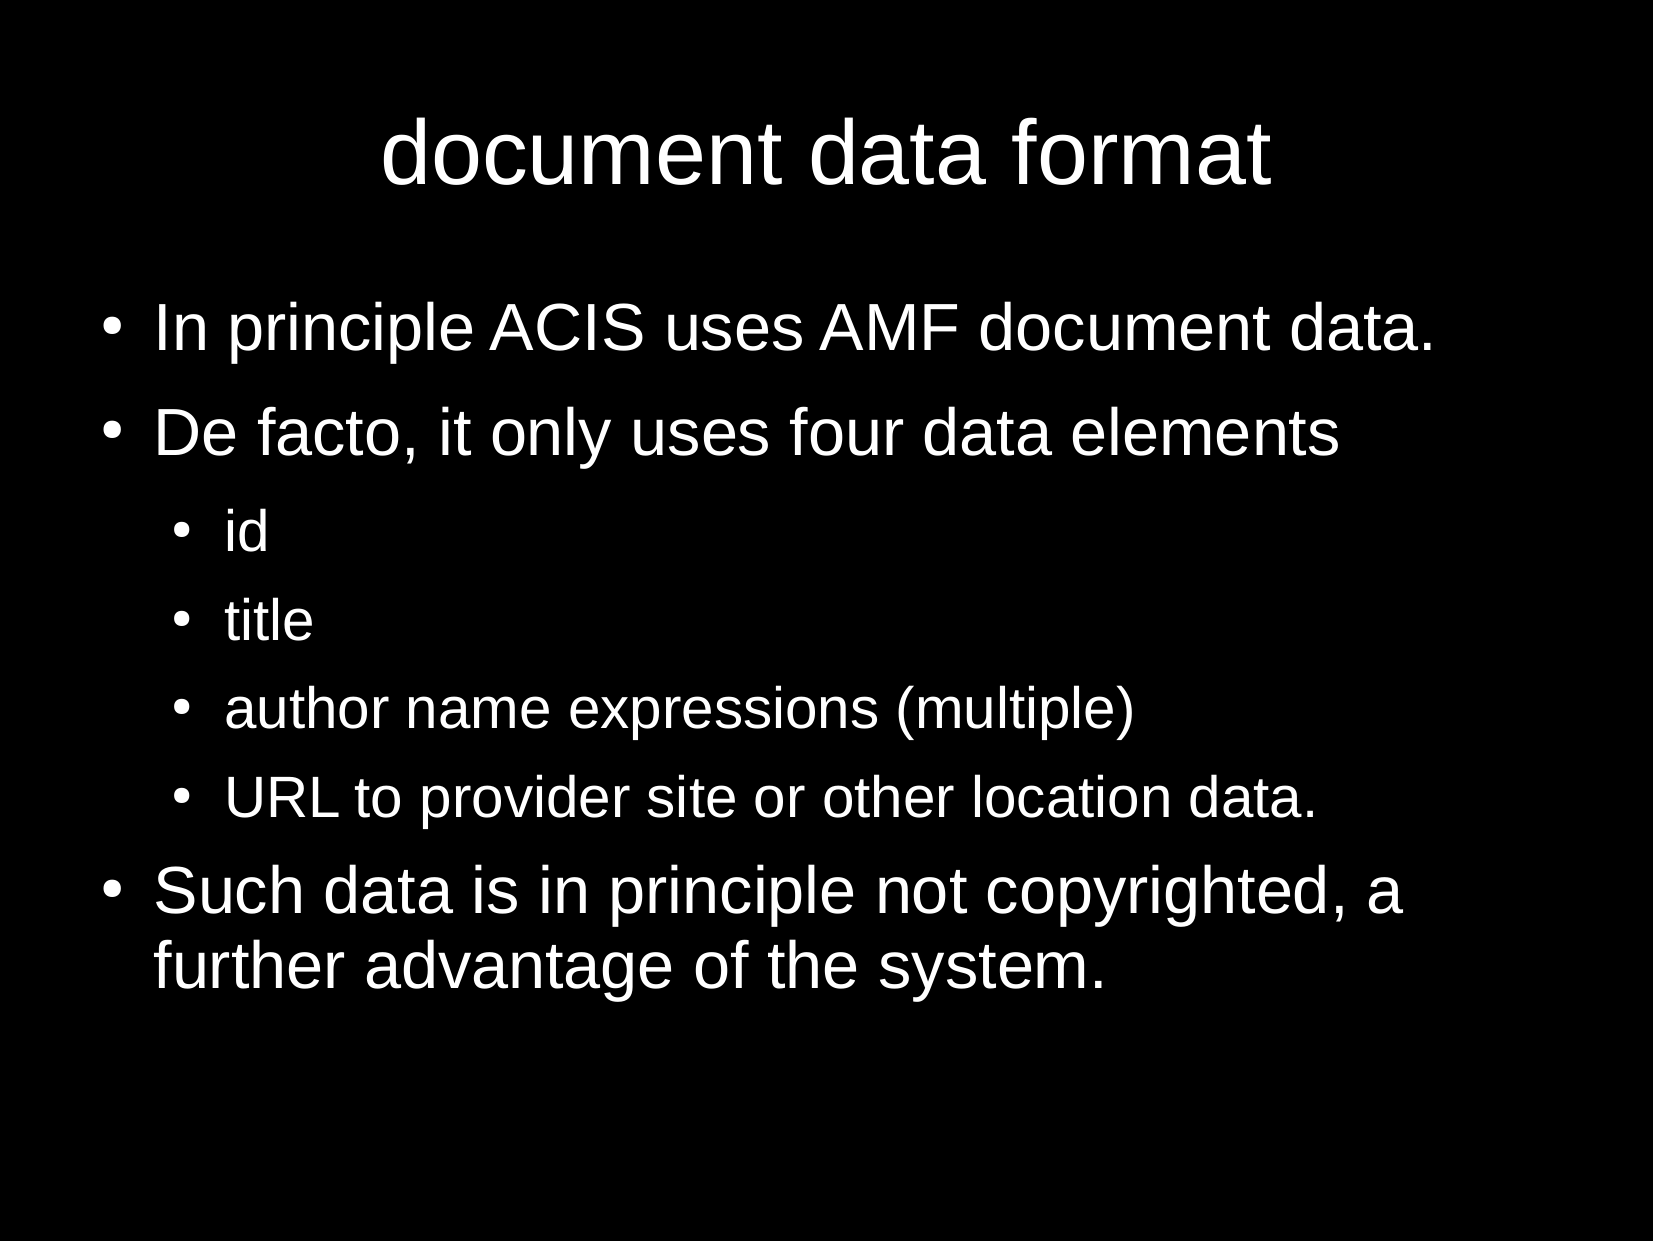

# document data format
In principle ACIS uses AMF document data.
De facto, it only uses four data elements
id
title
author name expressions (multiple)
URL to provider site or other location data.
Such data is in principle not copyrighted, a further advantage of the system.